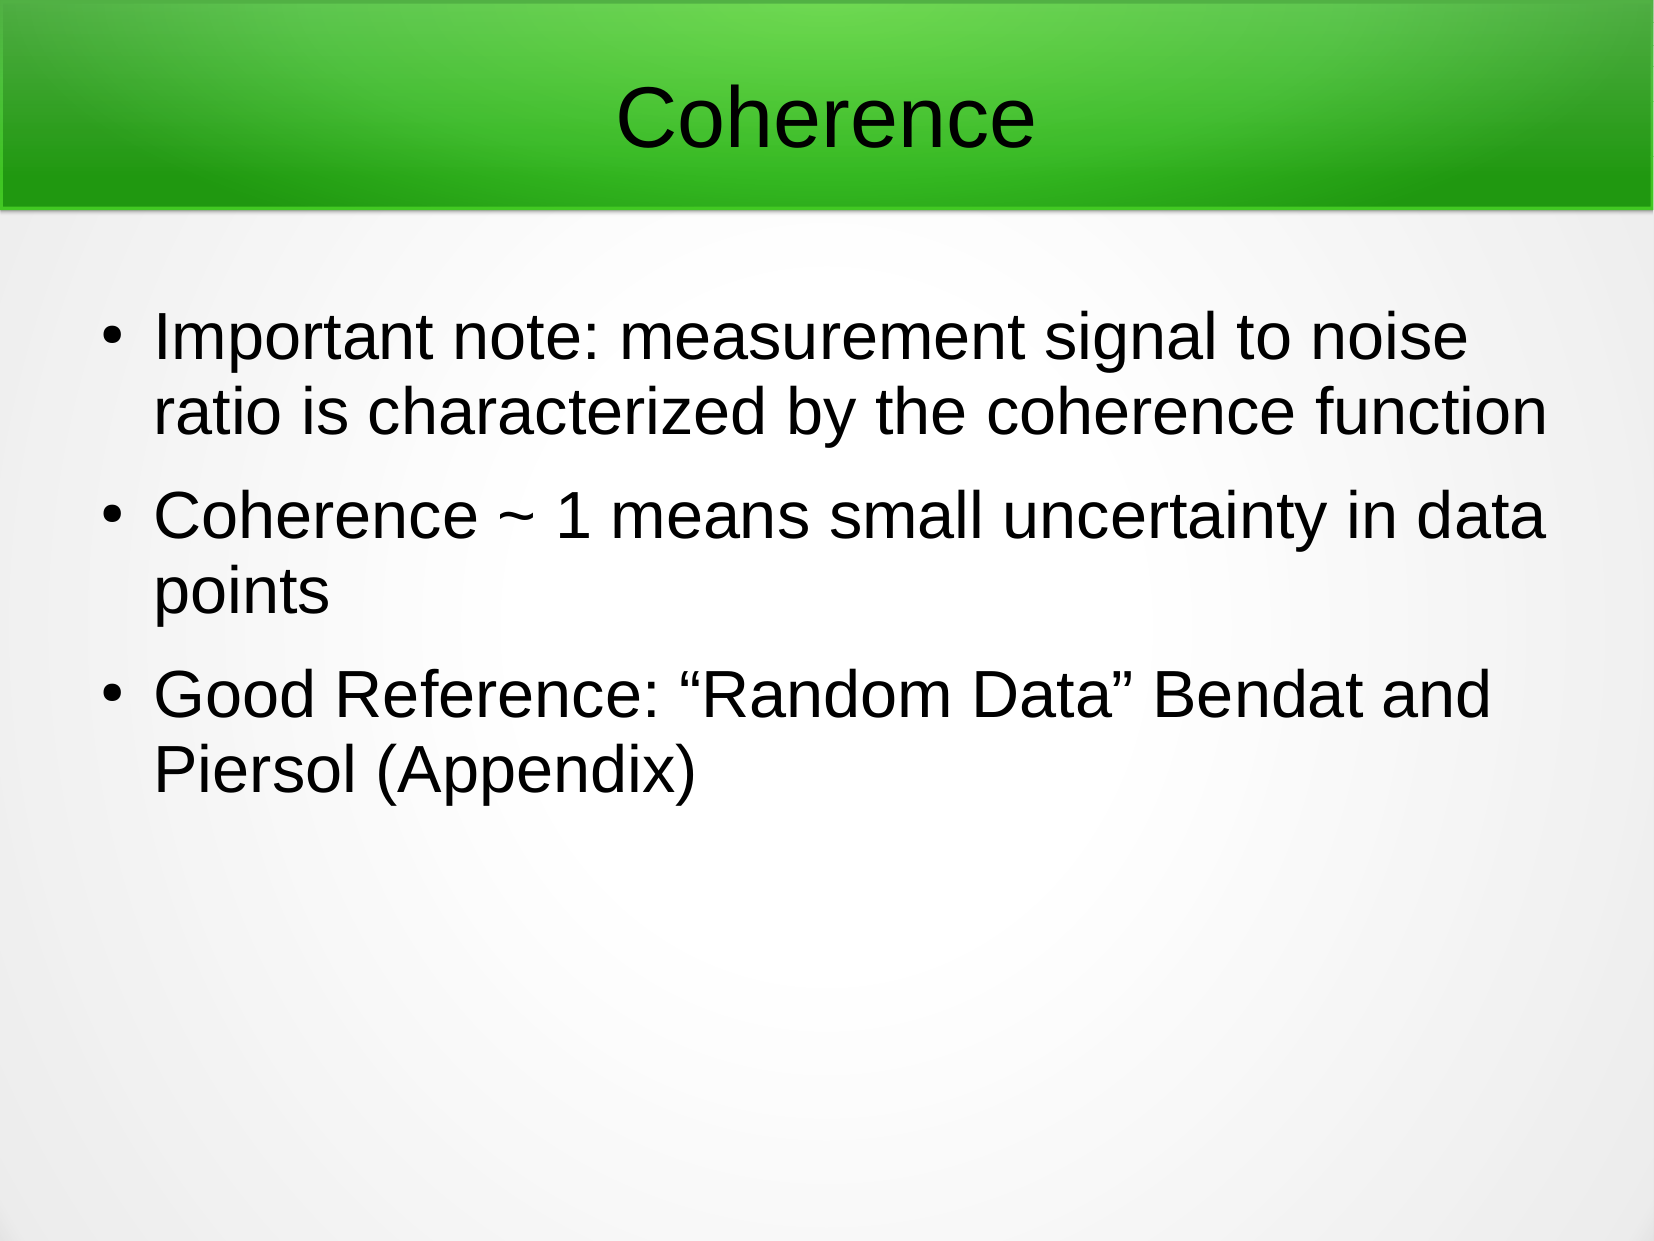

# Coherence
Important note: measurement signal to noise ratio is characterized by the coherence function
Coherence ~ 1 means small uncertainty in data points
Good Reference: “Random Data” Bendat and Piersol (Appendix)